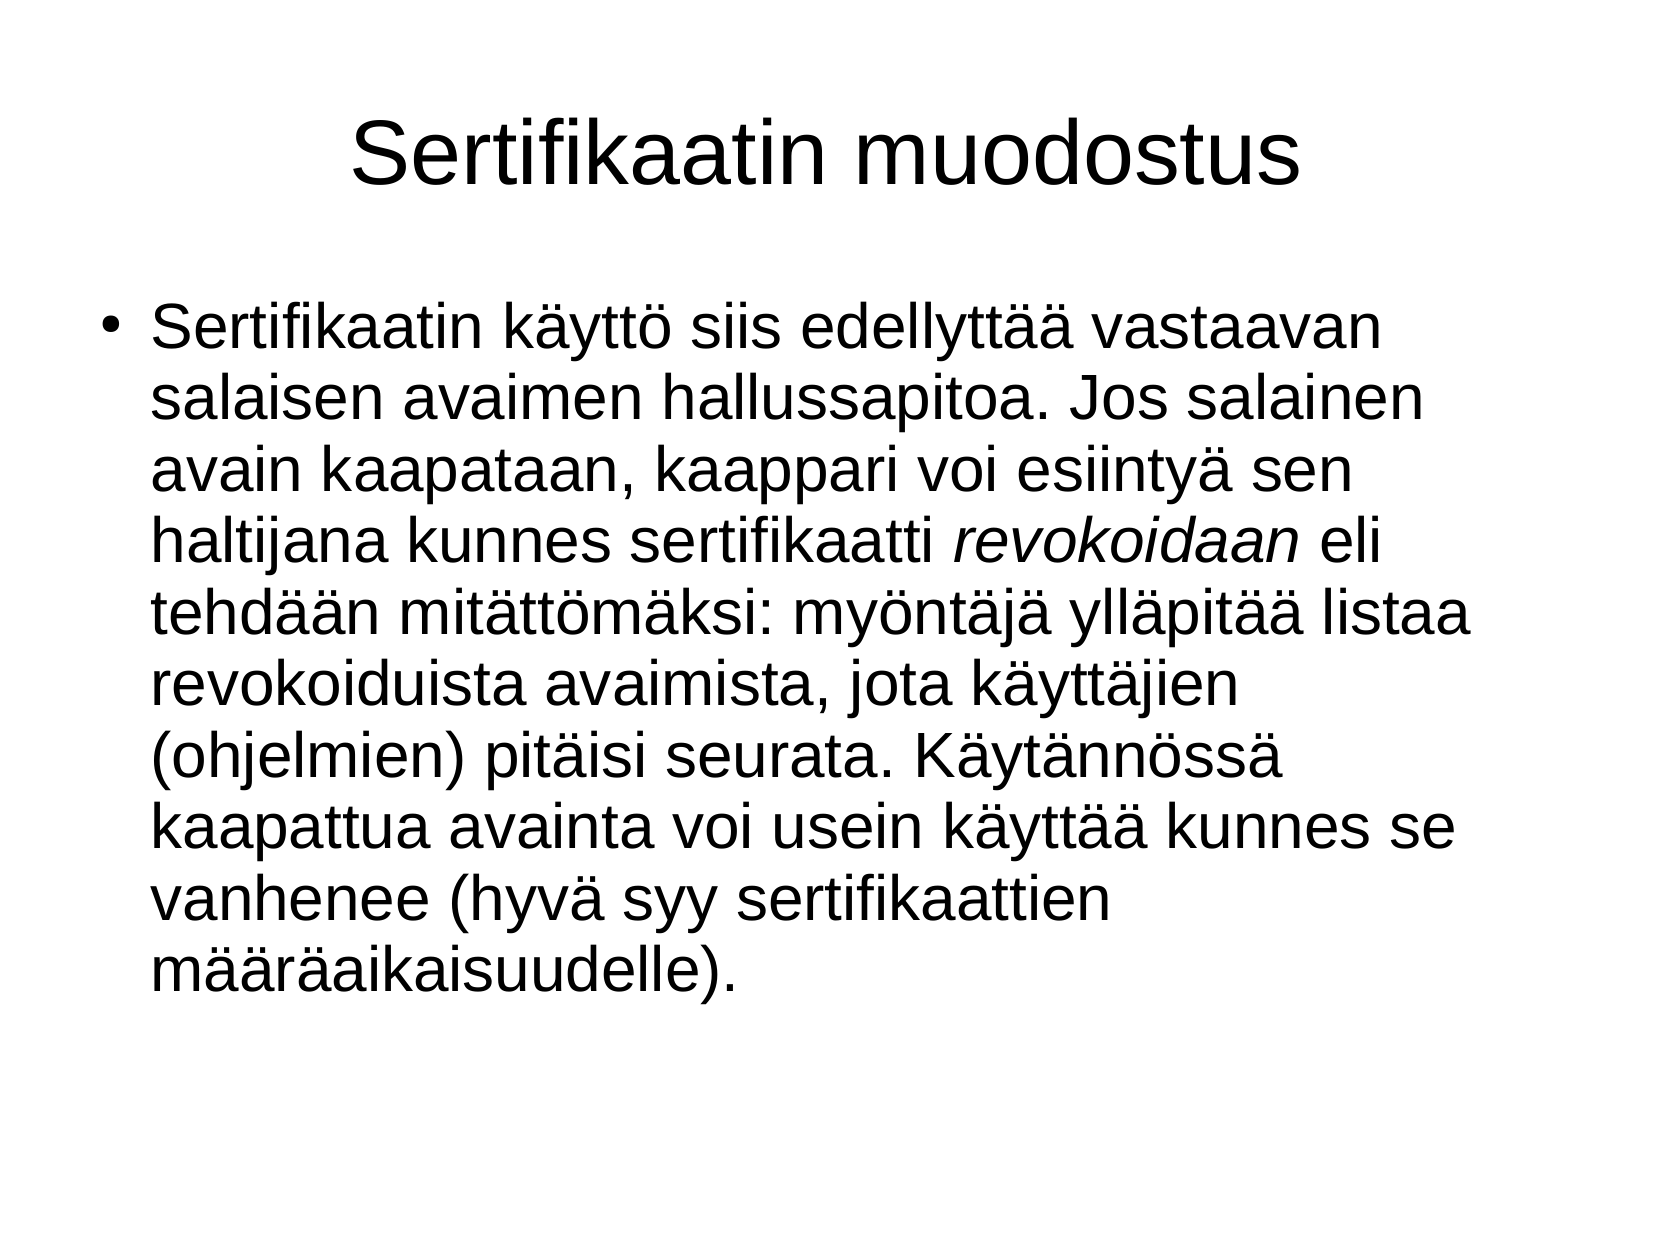

# Sertifikaatin muodostus
Sertifikaatin käyttö siis edellyttää vastaavan salaisen avaimen hallussapitoa. Jos salainen avain kaapataan, kaappari voi esiintyä sen haltijana kunnes sertifikaatti revokoidaan eli tehdään mitättömäksi: myöntäjä ylläpitää listaa revokoiduista avaimista, jota käyttäjien (ohjelmien) pitäisi seurata. Käytännössä kaapattua avainta voi usein käyttää kunnes se vanhenee (hyvä syy sertifikaattien määräaikaisuudelle).